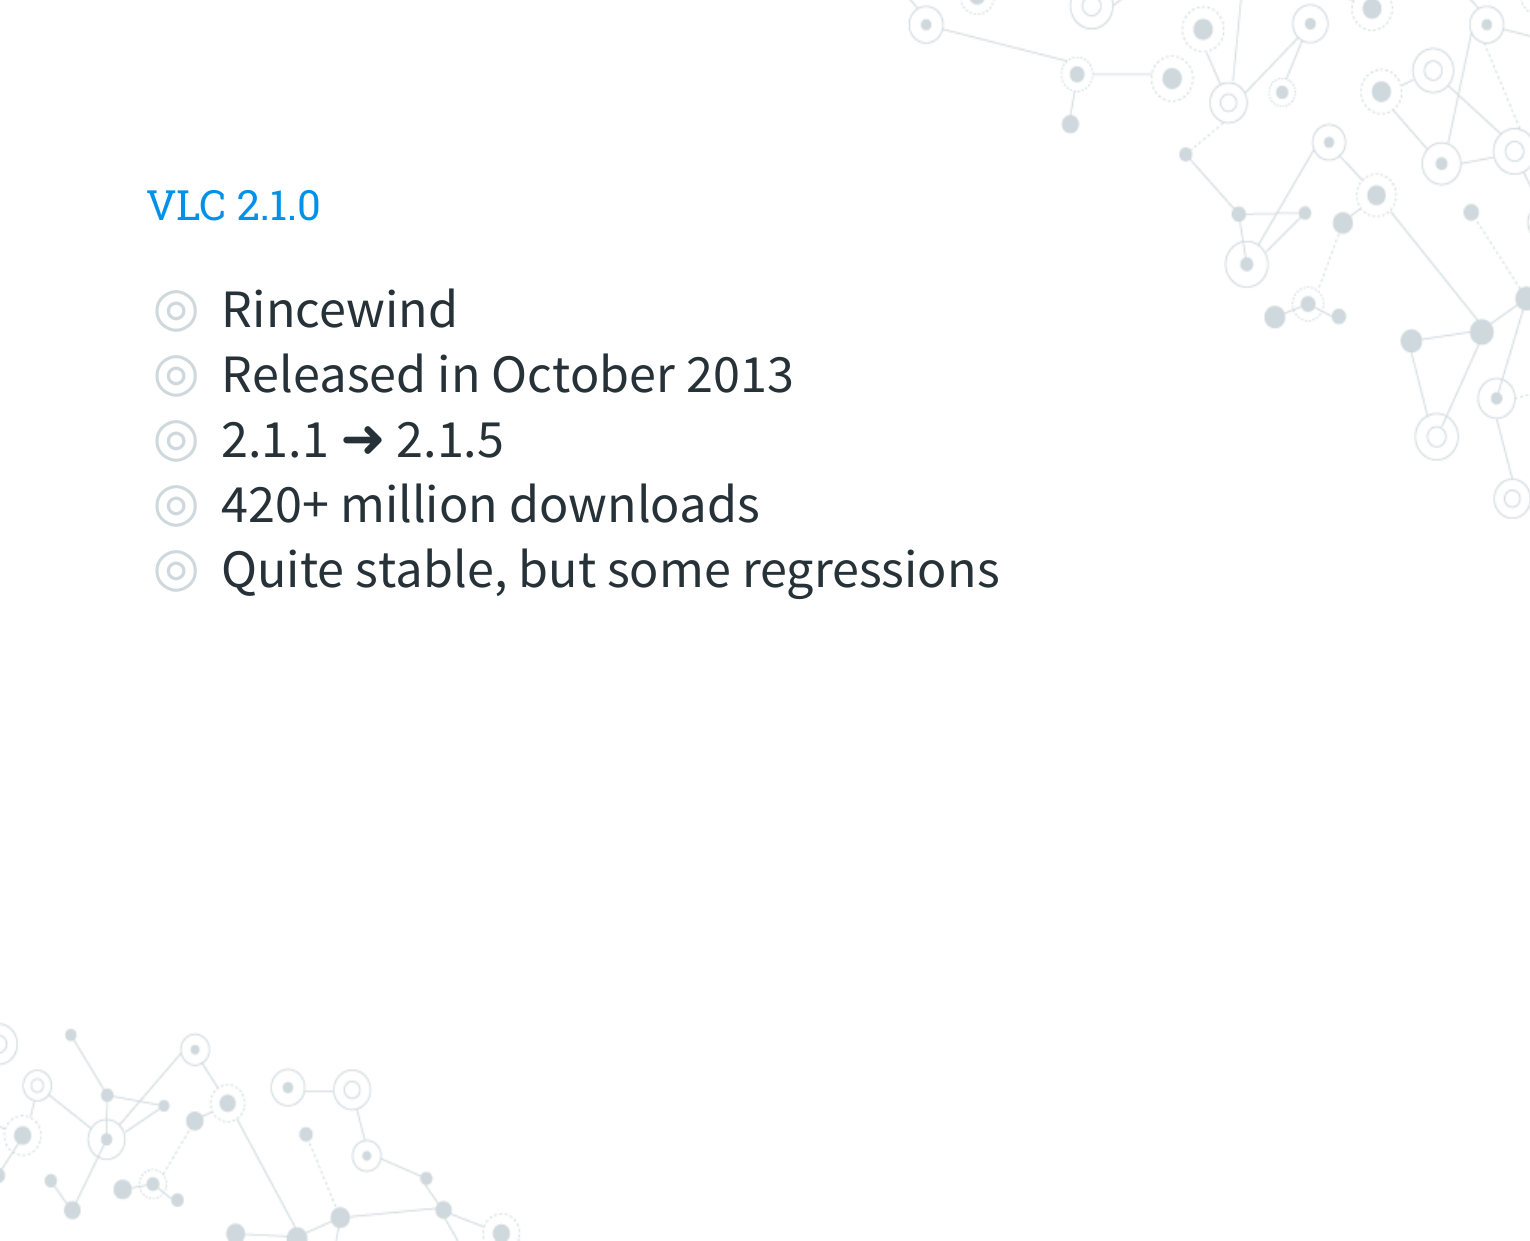

# VLC 2.1.0
Rincewind
Released in October 2013
2.1.1 ➜ 2.1.5
420+ million downloads
Quite stable, but some regressions